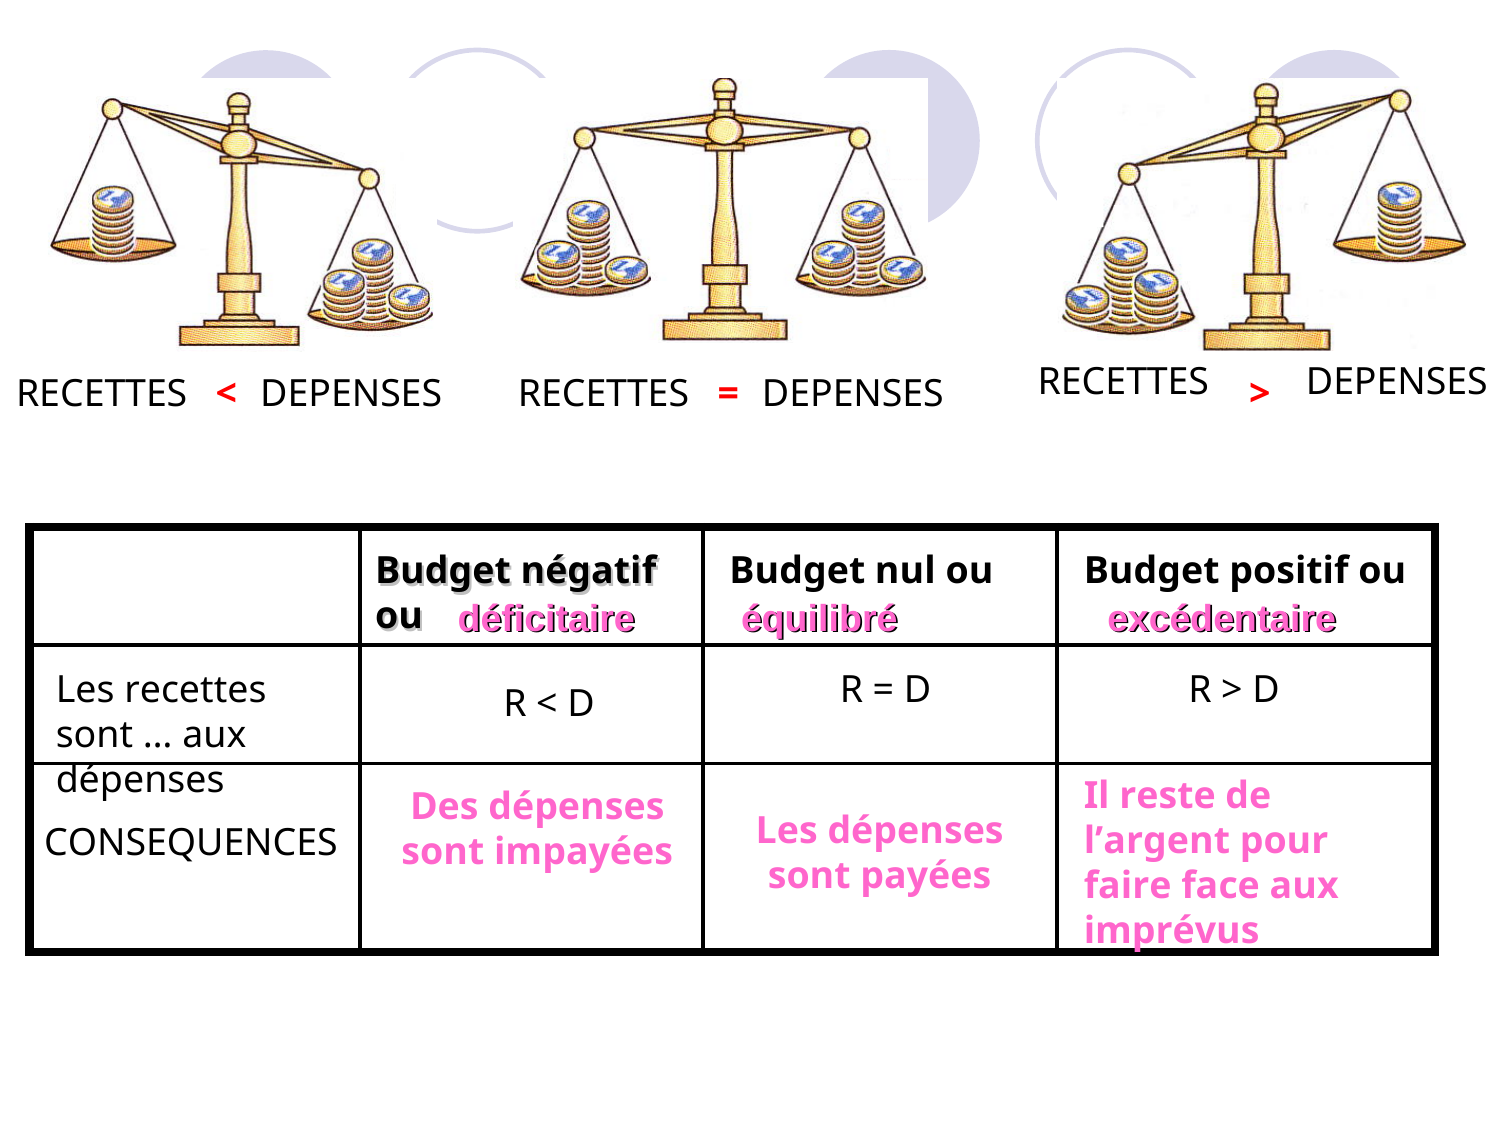

RECETTES
<
DEPENSES
RECETTES
=
DEPENSES
RECETTES
DEPENSES
>
| | | | |
| --- | --- | --- | --- |
| | | | |
| | | | |
Budget négatif ou
Budget nul ou
Budget positif ou
déficitaire
équilibré
excédentaire
Les recettes sont … aux dépenses
R = D
R > D
R < D
Il reste de l’argent pour faire face aux imprévus
Des dépenses sont impayées
Les dépenses sont payées
CONSEQUENCES